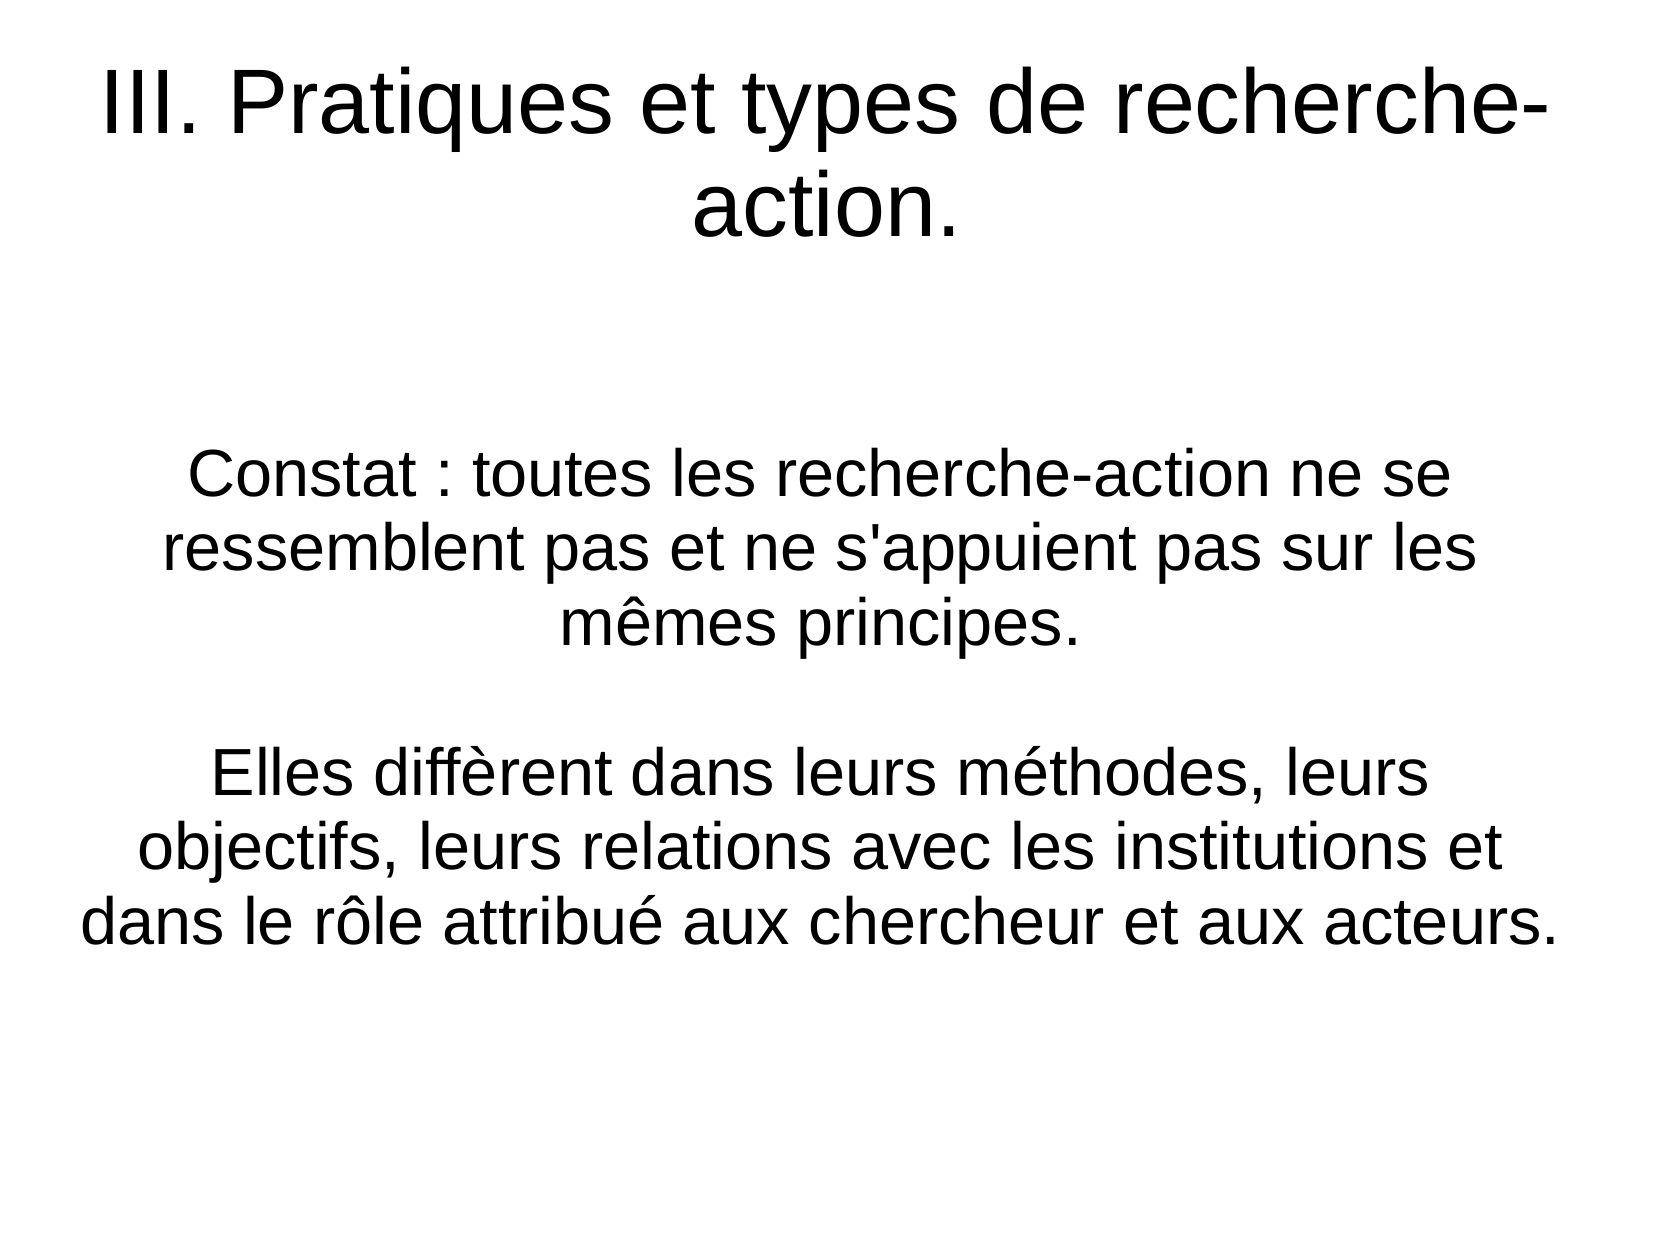

# III. Pratiques et types de recherche-action.
Constat : toutes les recherche-action ne se ressemblent pas et ne s'appuient pas sur les mêmes principes.
Elles diffèrent dans leurs méthodes, leurs objectifs, leurs relations avec les institutions et dans le rôle attribué aux chercheur et aux acteurs.